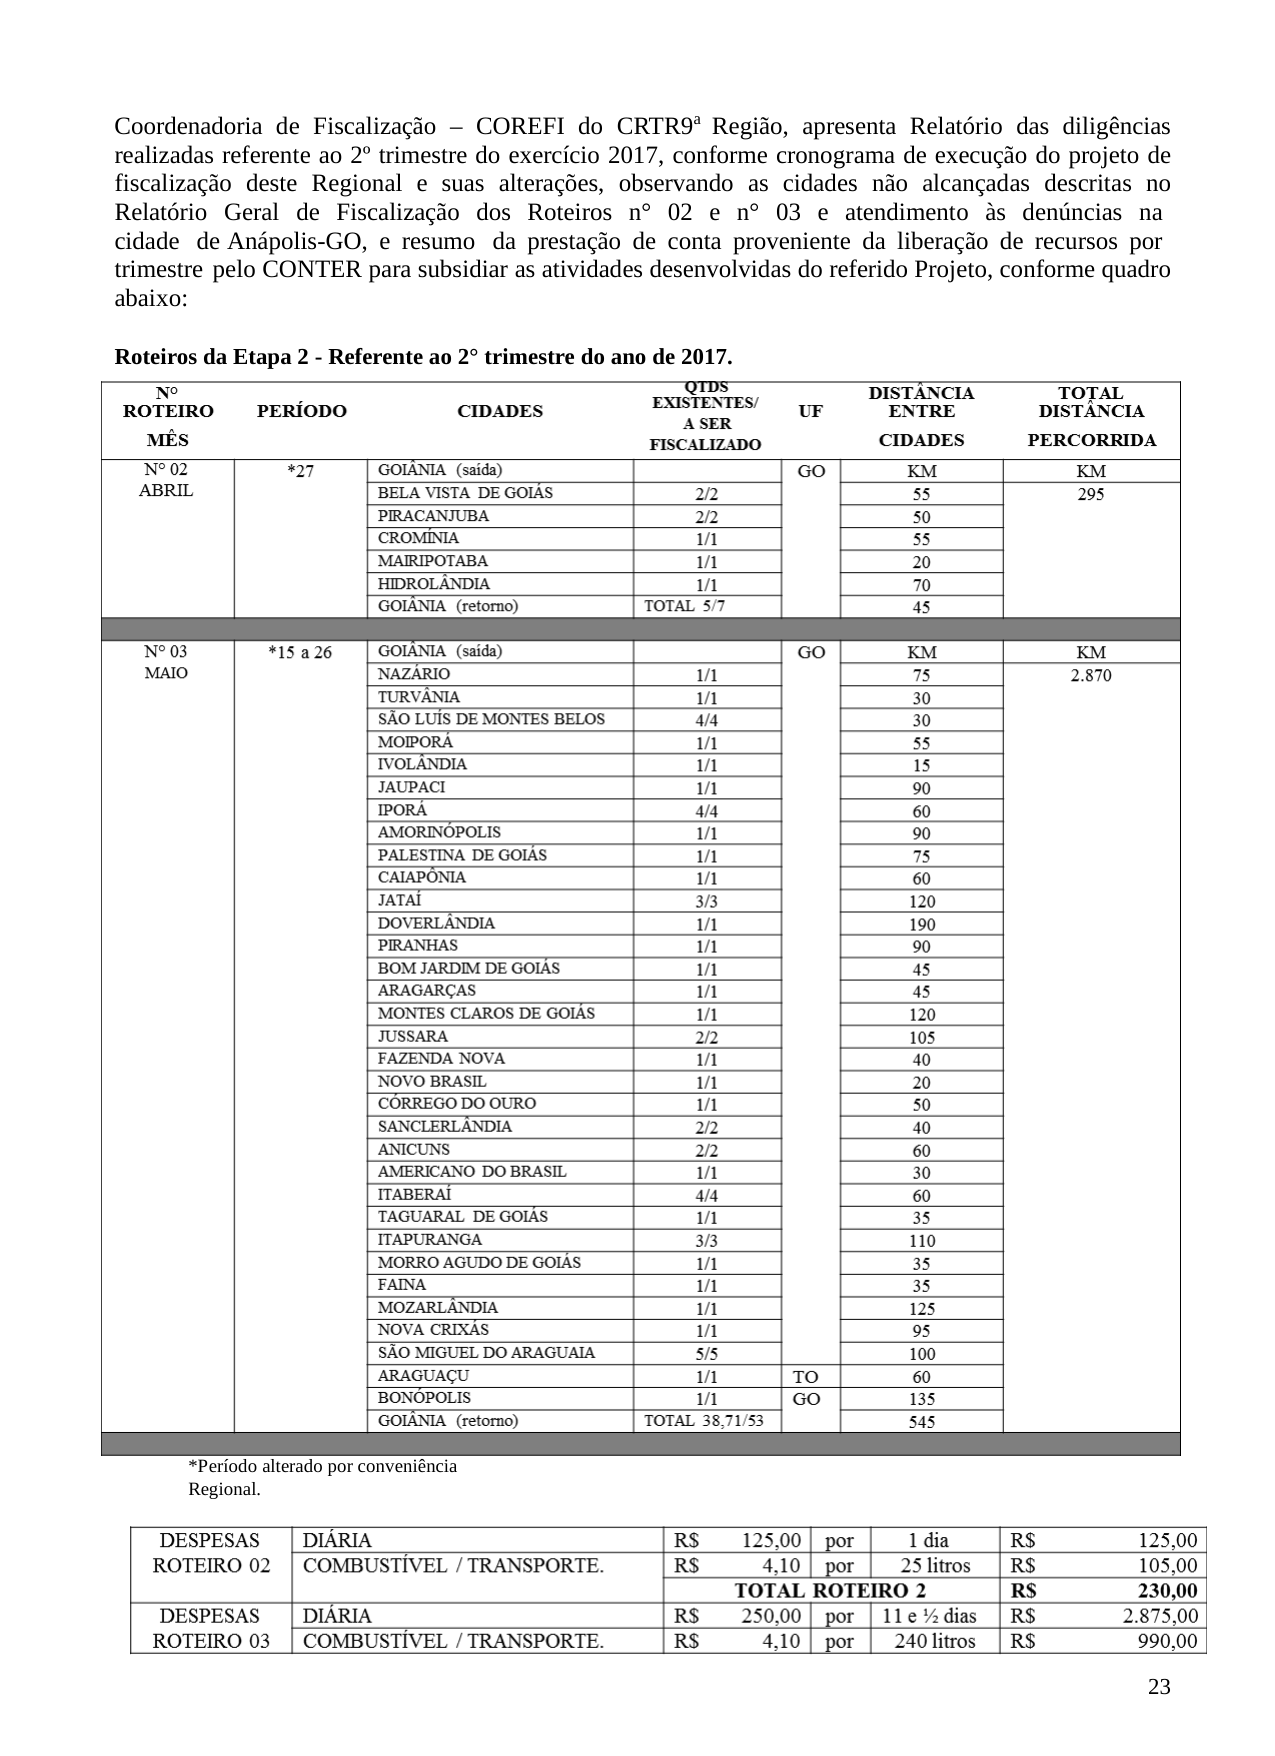

Coordenadoria de Fiscalização – COREFI do CRTR9a Região, apresenta Relatório das diligências realizadas referente ao 2º trimestre do exercício 2017, conforme cronograma de execução do projeto de fiscalização deste Regional e suas alterações, observando as cidades não alcançadas descritas no Relatório Geral de Fiscalização dos Roteiros n° 02 e n° 03 e atendimento às denúncias na cidade de Anápolis-GO, e resumo da prestação de conta proveniente da liberação de recursos por trimestre pelo CONTER para subsidiar as atividades desenvolvidas do referido Projeto, conforme quadro abaixo:
Roteiros da Etapa 2 - Referente ao 2° trimestre do ano de 2017.
*Período alterado por conveniência Regional.